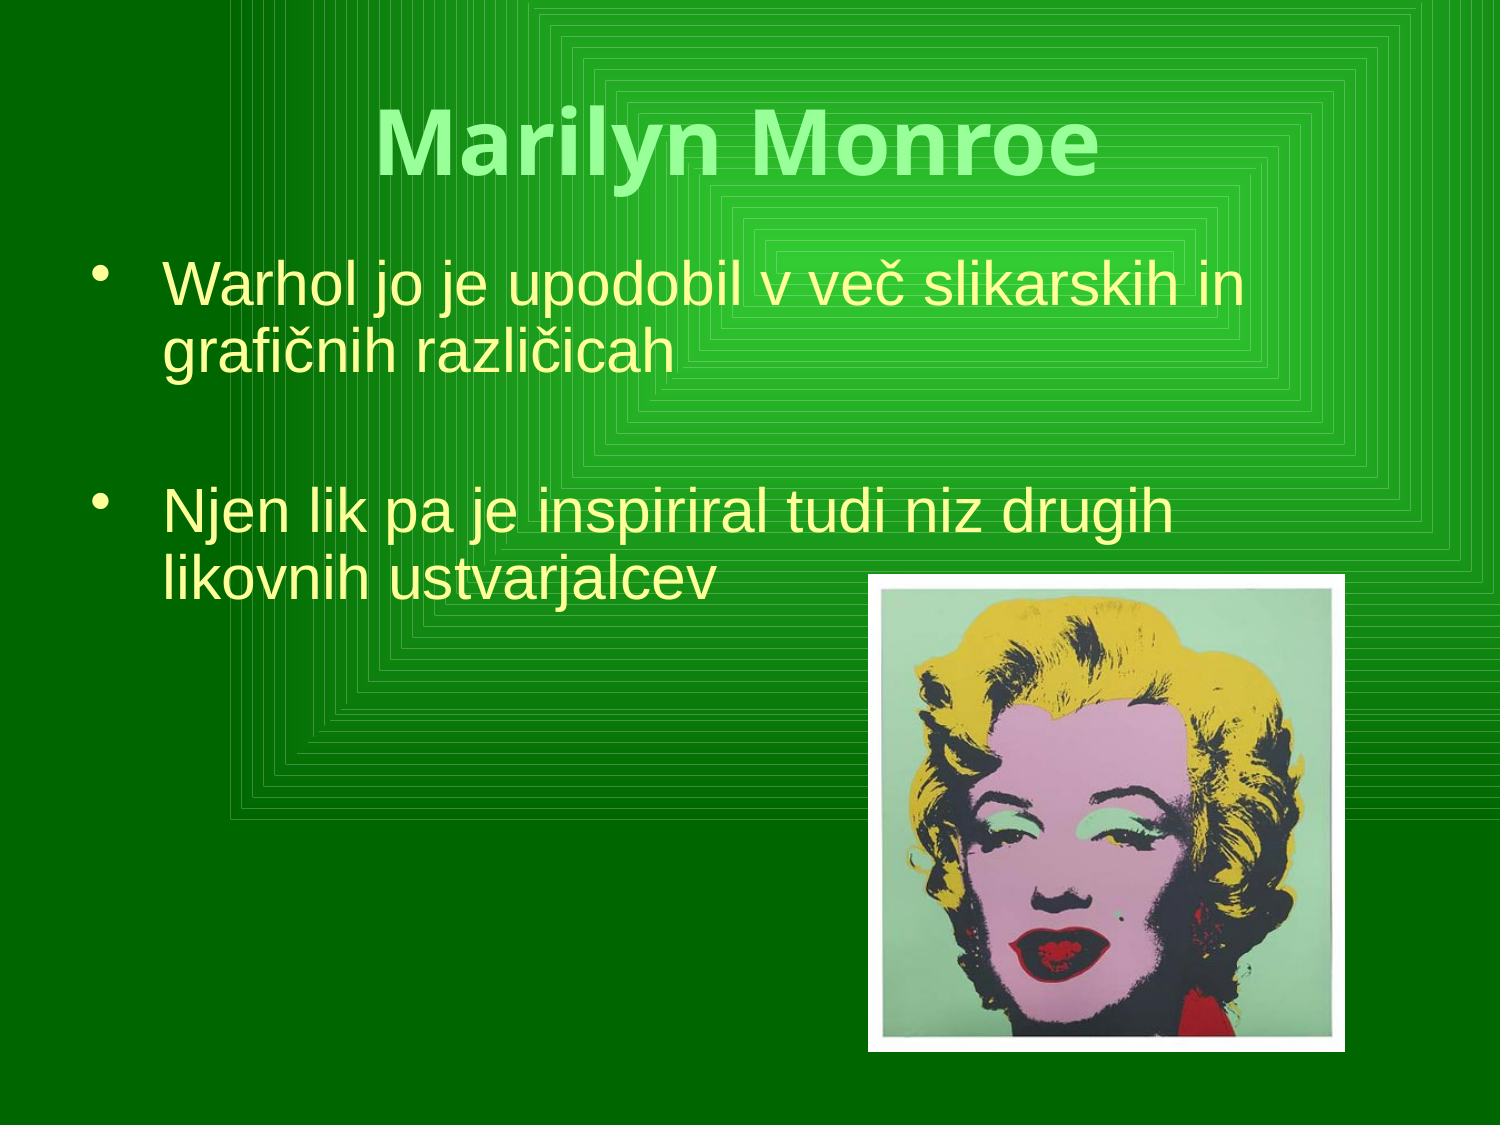

# Marilyn Monroe
Warhol jo je upodobil v več slikarskih in grafičnih različicah
Njen lik pa je inspiriral tudi niz drugih likovnih ustvarjalcev